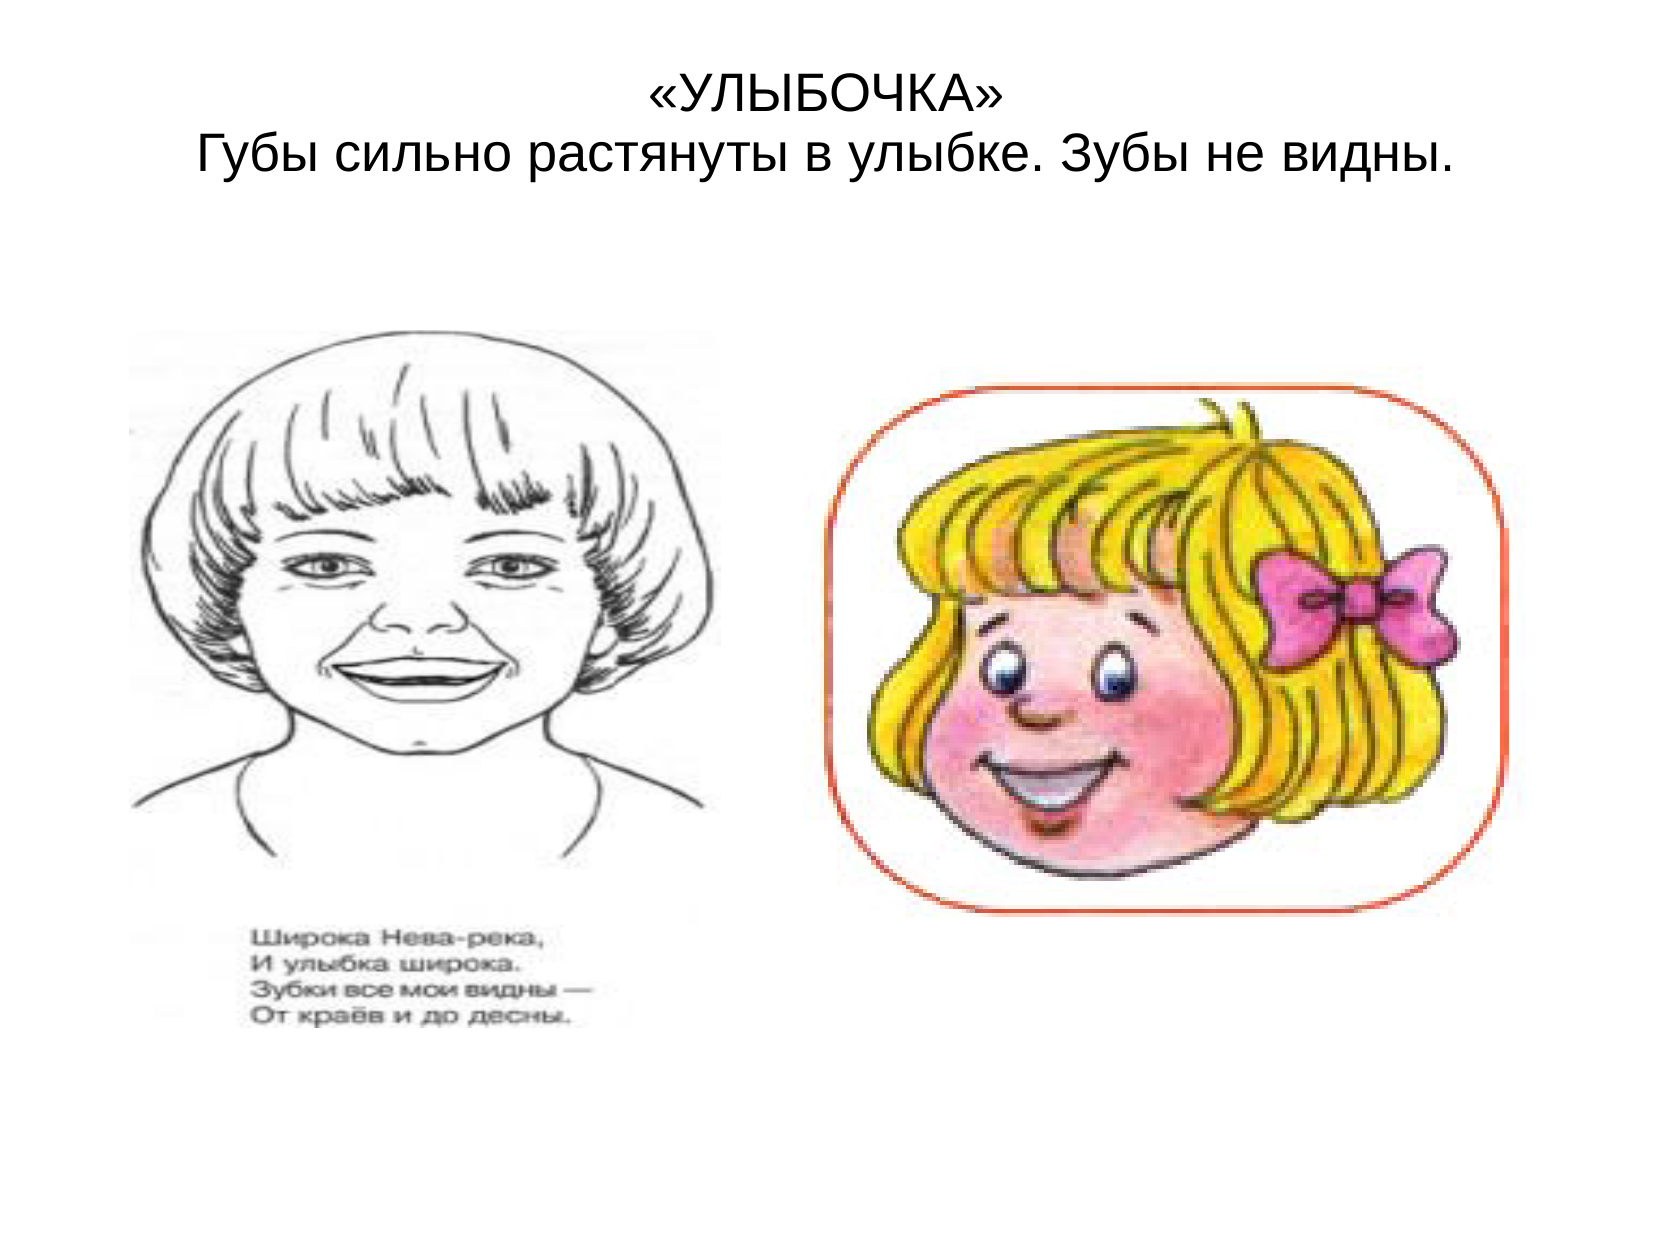

# «УЛЫБОЧКА» Губы сильно растянуты в улыбке. Зубы не видны.